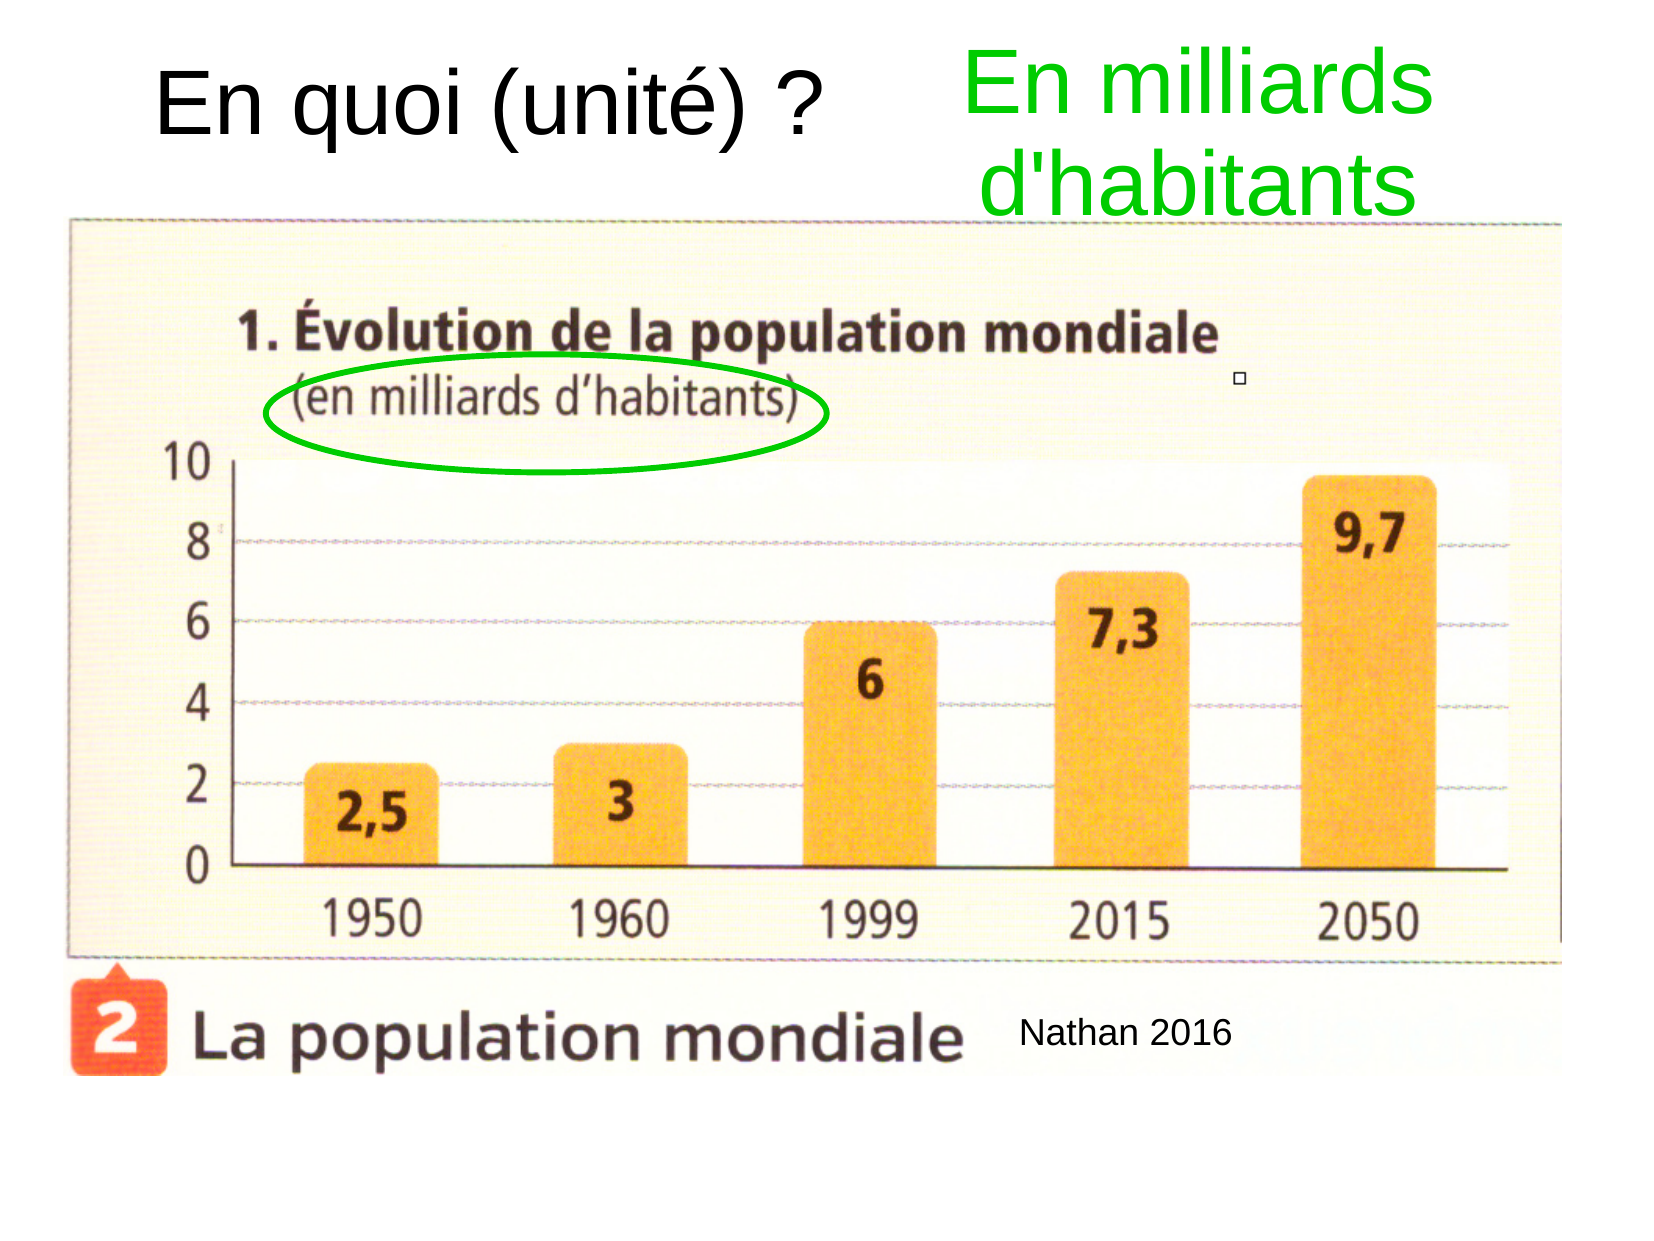

# En quoi (unité) ?
En milliards d'habitants
Nathan 2016